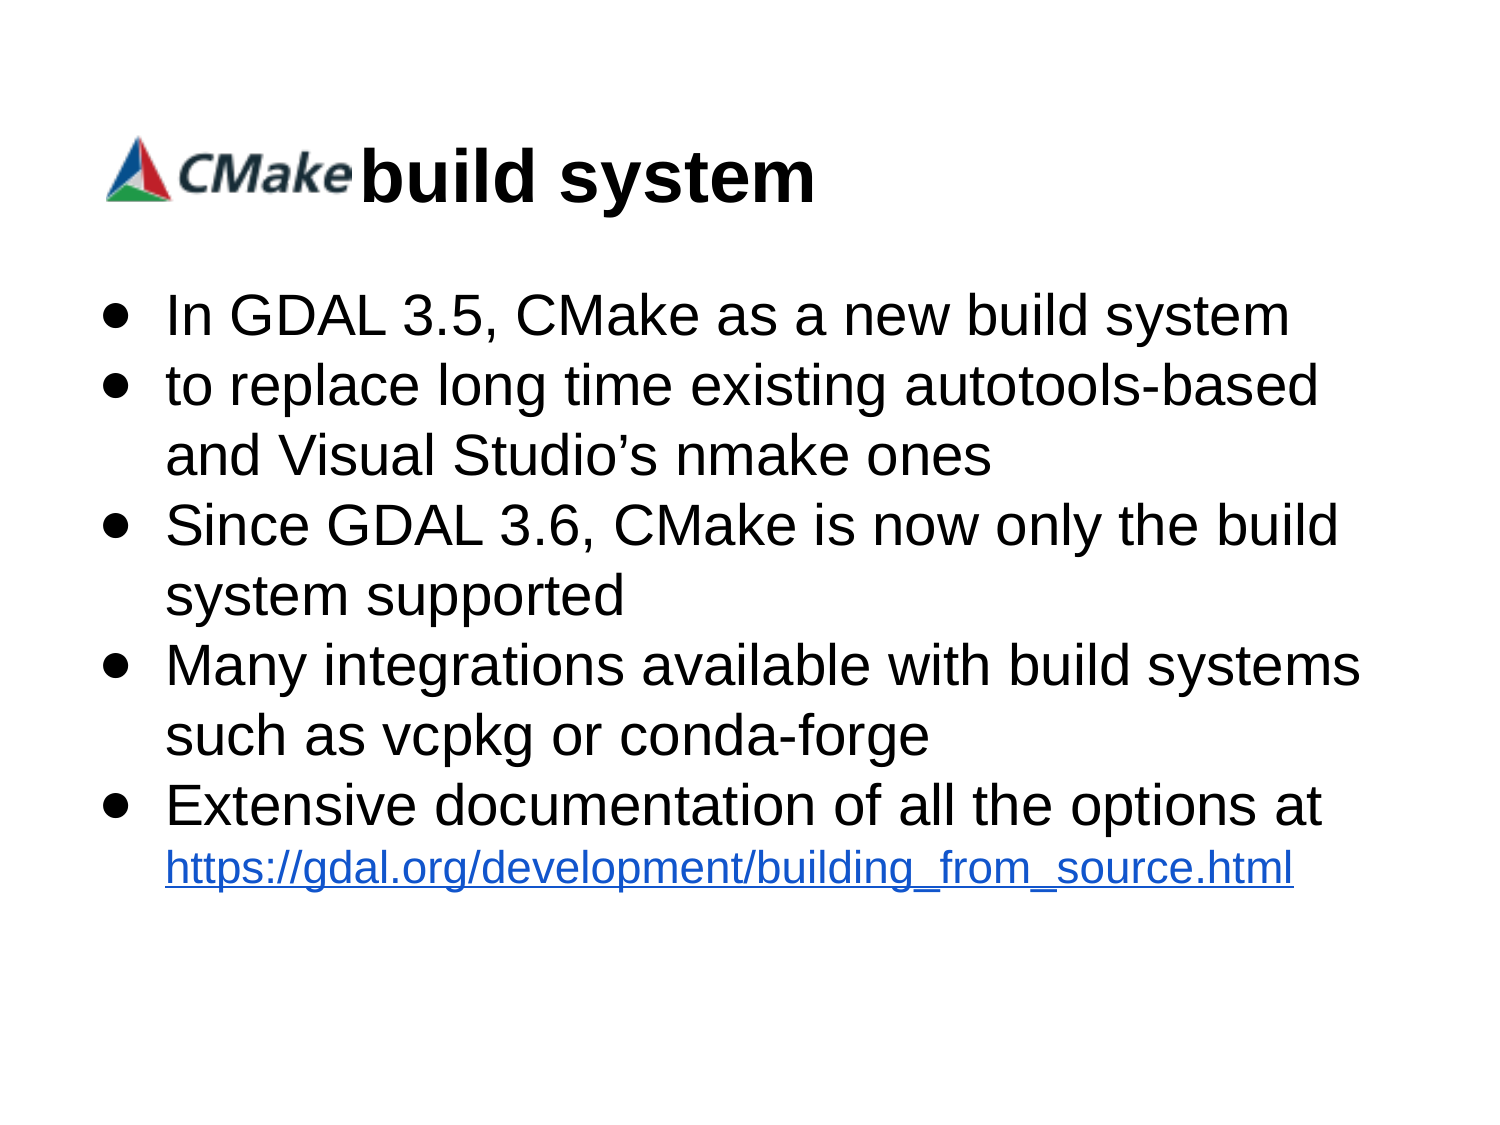

# build system
In GDAL 3.5, CMake as a new build system
to replace long time existing autotools-based and Visual Studio’s nmake ones
Since GDAL 3.6, CMake is now only the build system supported
Many integrations available with build systems such as vcpkg or conda-forge
Extensive documentation of all the options at https://gdal.org/development/building_from_source.html